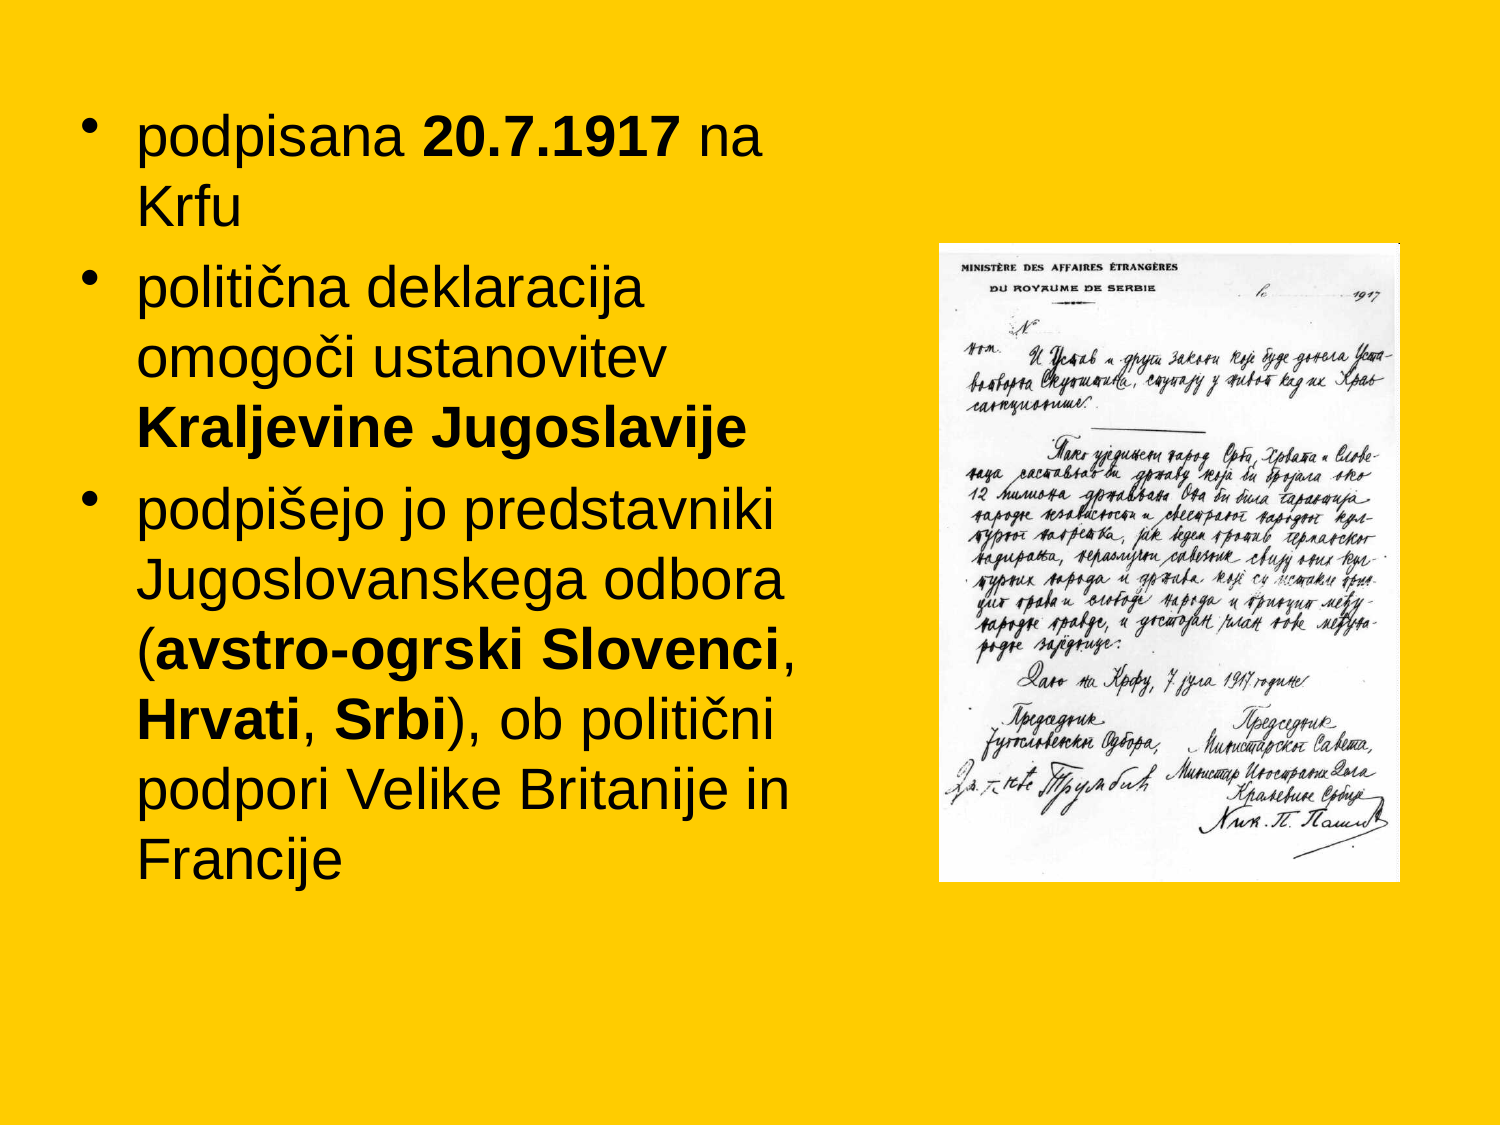

#
podpisana 20.7.1917 na Krfu
politična deklaracija omogoči ustanovitev Kraljevine Jugoslavije
podpišejo jo predstavniki Jugoslovanskega odbora (avstro-ogrski Slovenci, Hrvati, Srbi), ob politični podpori Velike Britanije in Francije